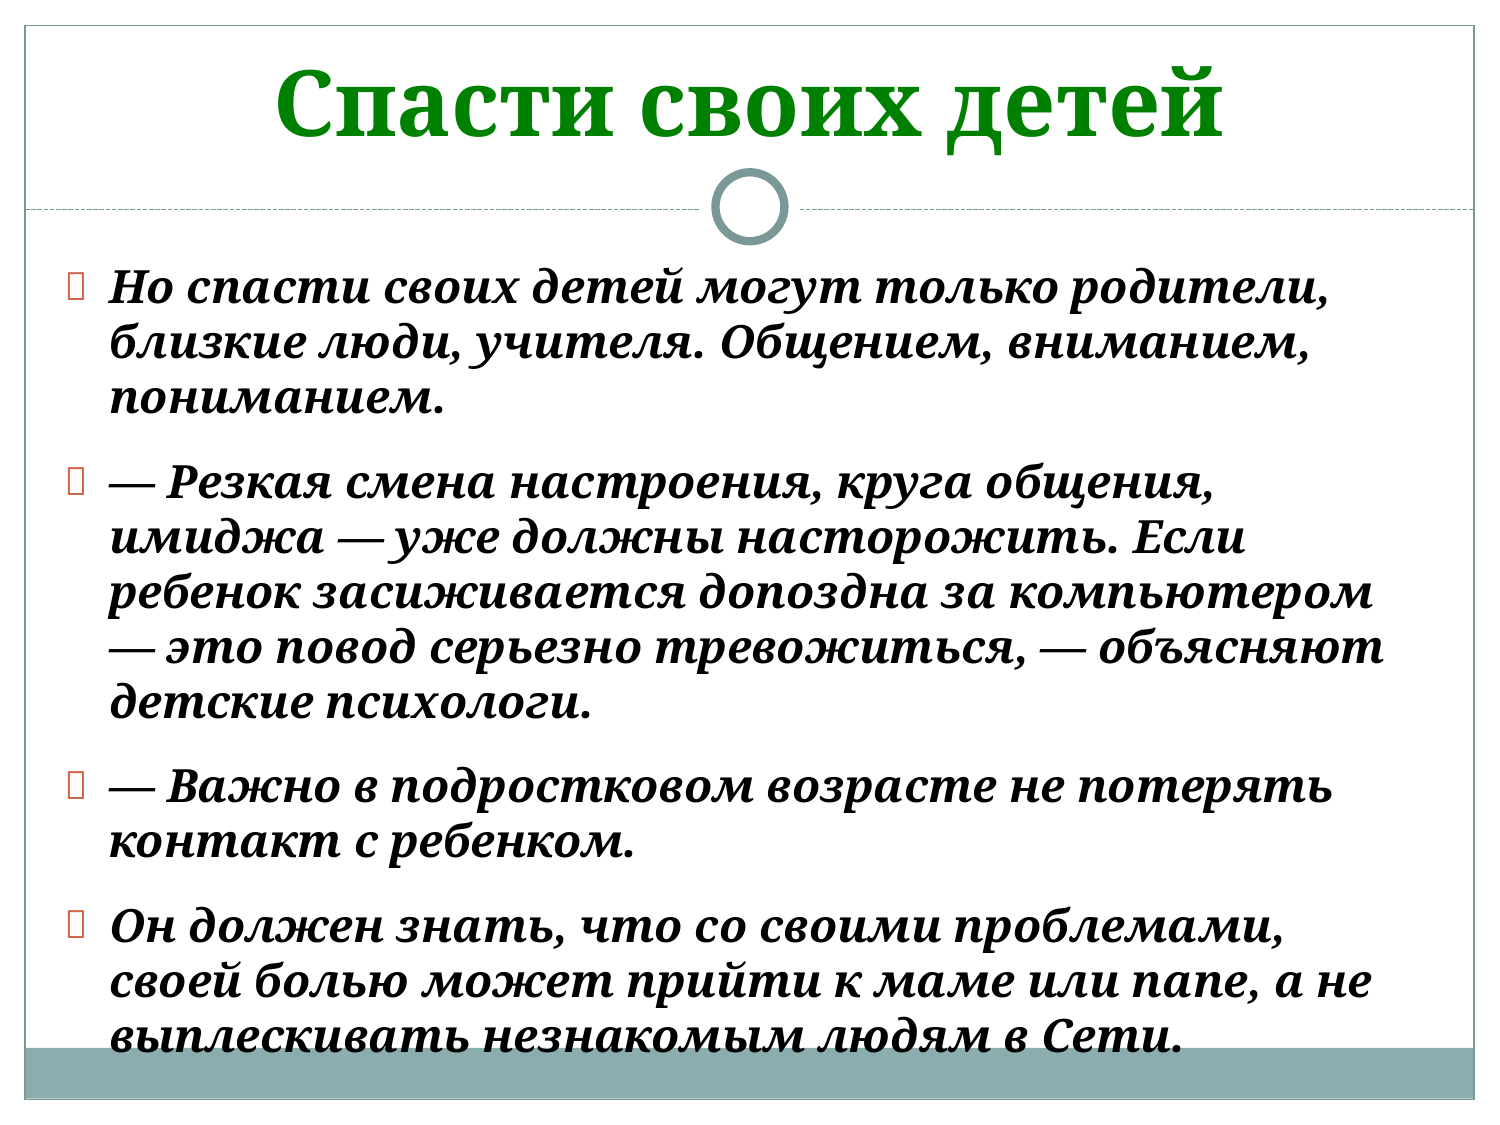

# Спасти своих детей
Но спасти своих детей могут только родители, близкие люди, учителя. Общением, вниманием, пониманием.
— Резкая смена настроения, круга общения, имиджа — уже должны насторожить. Если ребенок засиживается допоздна за компьютером — это повод серьезно тревожиться, — объясняют детские психологи.
— Важно в подростковом возрасте не потерять контакт с ребенком.
Он должен знать, что со своими проблемами, своей болью может прийти к маме или папе, а не выплескивать незнакомым людям в Сети.